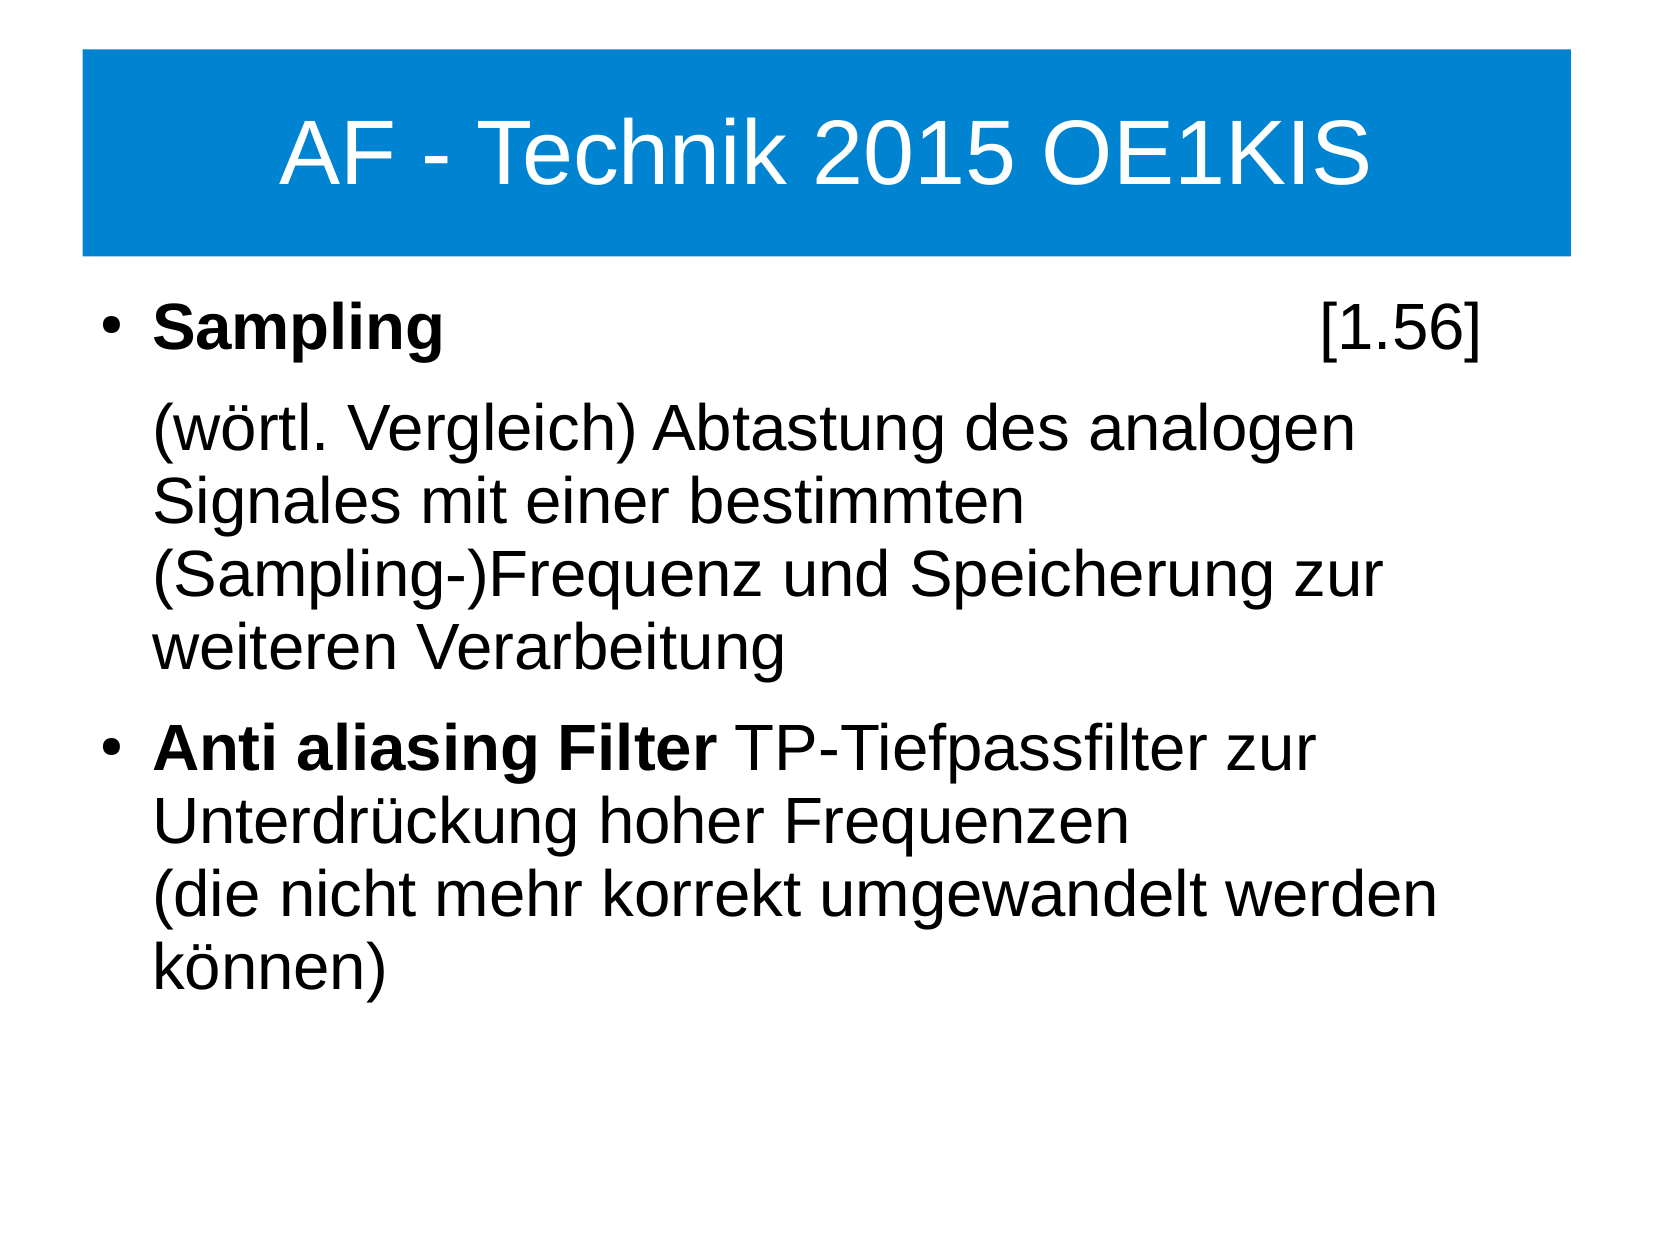

# AF - Technik 2015 OE1KIS
Sampling [1.56]
(wörtl. Vergleich) Abtastung des analogen Signales mit einer bestimmten (Sampling-)Frequenz und Speicherung zur weiteren Verarbeitung
Anti aliasing Filter TP-Tiefpassfilter zur Unterdrückung hoher Frequenzen
(die nicht mehr korrekt umgewandelt werden können)